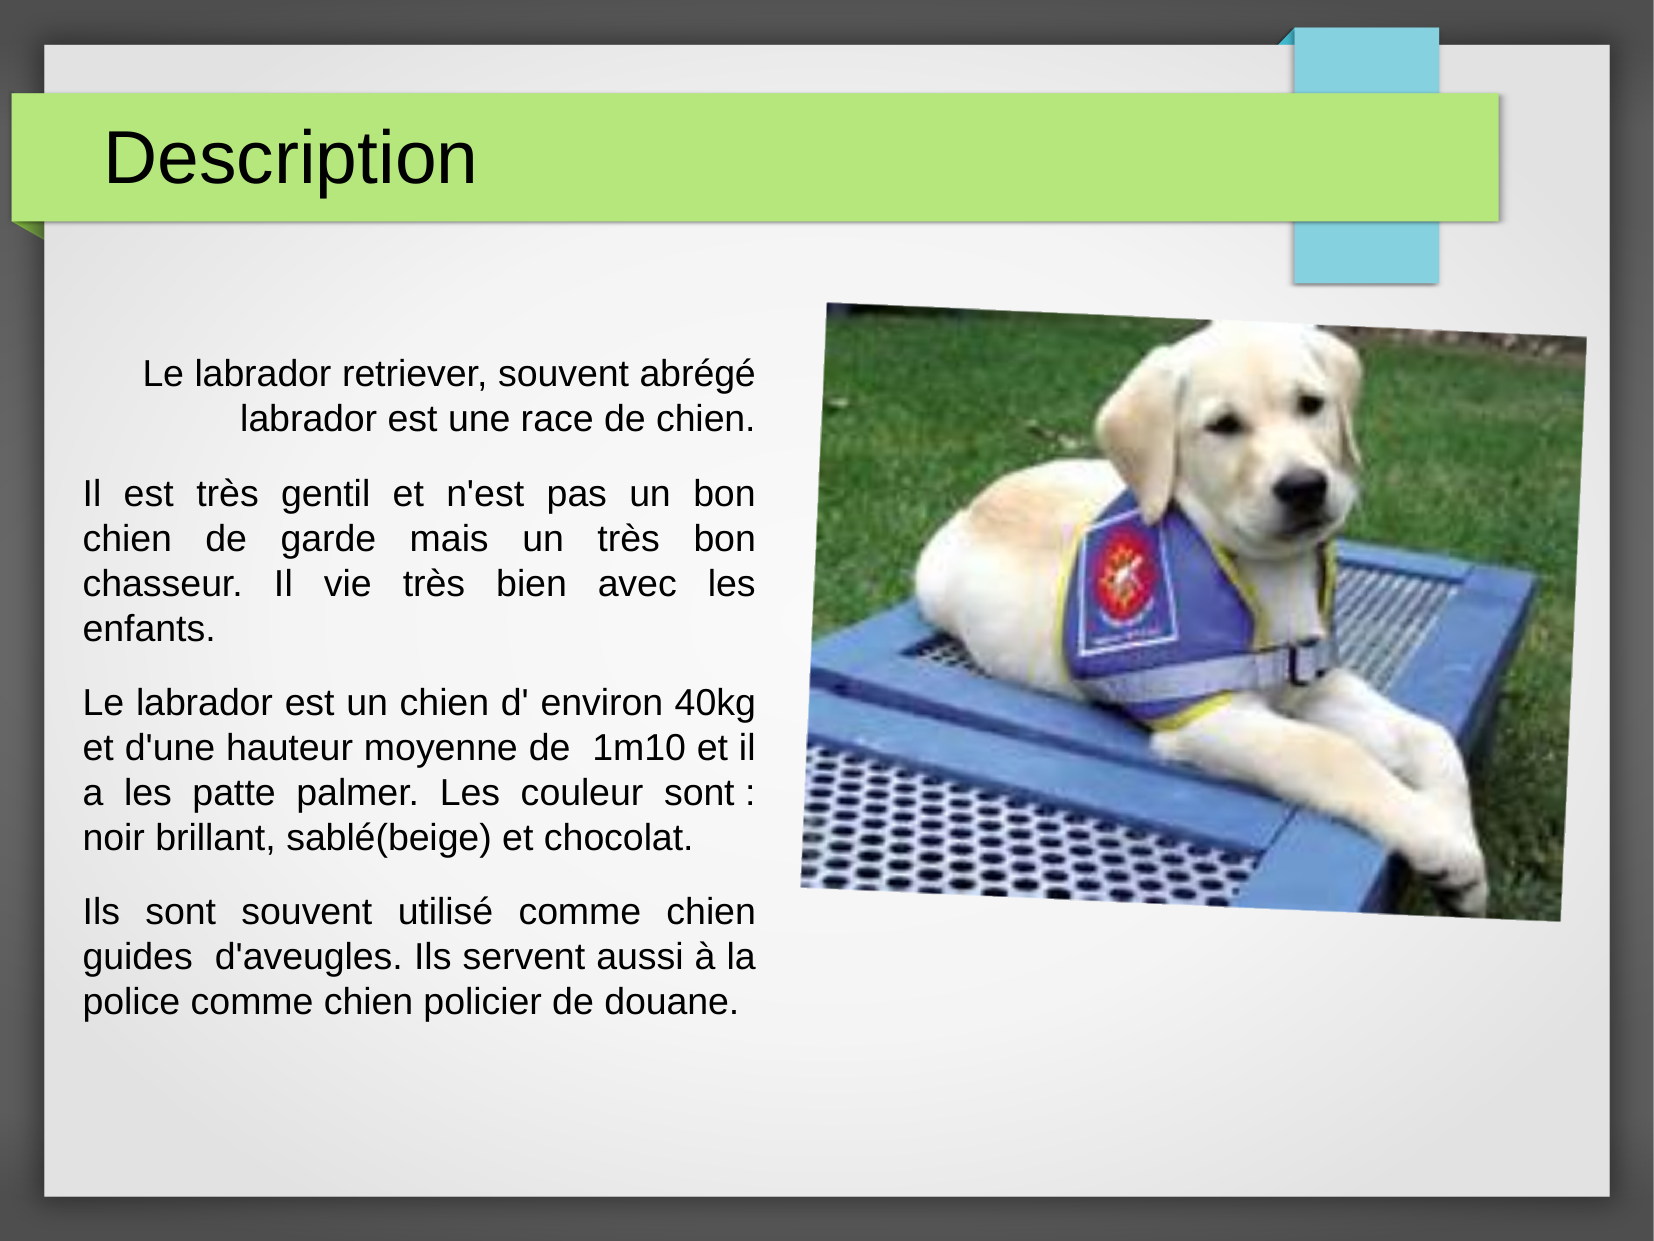

# Description
Le labrador retriever, souvent abrégé labrador est une race de chien.
Il est très gentil et n'est pas un bon chien de garde mais un très bon chasseur. Il vie très bien avec les enfants.
Le labrador est un chien d' environ 40kg et d'une hauteur moyenne de 1m10 et il a les patte palmer. Les couleur sont : noir brillant, sablé(beige) et chocolat.
Ils sont souvent utilisé comme chien guides d'aveugles. Ils servent aussi à la police comme chien policier de douane.